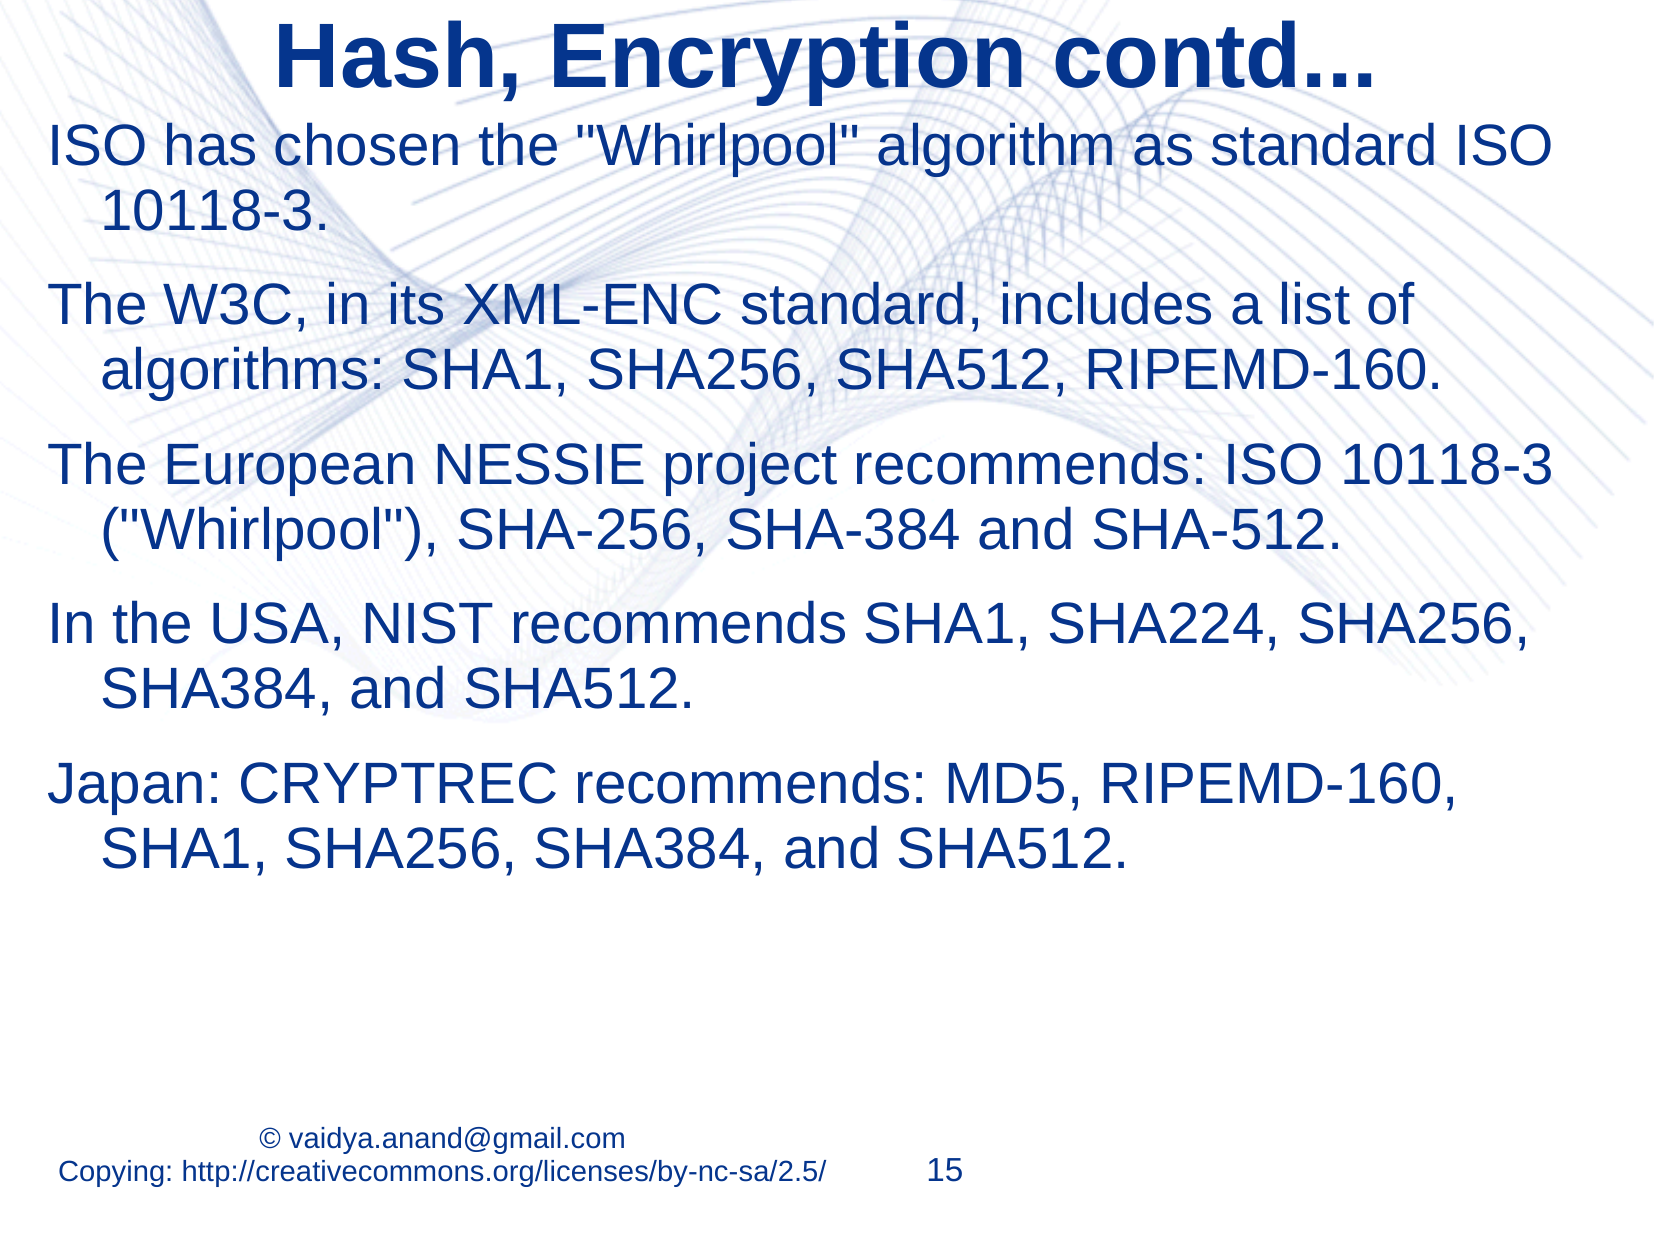

Hash, Encryption contd...
# ISO has chosen the "Whirlpool" algorithm as standard ISO 10118-3.
The W3C, in its XML-ENC standard, includes a list of algorithms: SHA1, SHA256, SHA512, RIPEMD-160.
The European NESSIE project recommends: ISO 10118-3 ("Whirlpool"), SHA-256, SHA-384 and SHA-512.
In the USA, NIST recommends SHA1, SHA224, SHA256, SHA384, and SHA512.
Japan: CRYPTREC recommends: MD5, RIPEMD-160, SHA1, SHA256, SHA384, and SHA512.
http://www.broffice.org
15